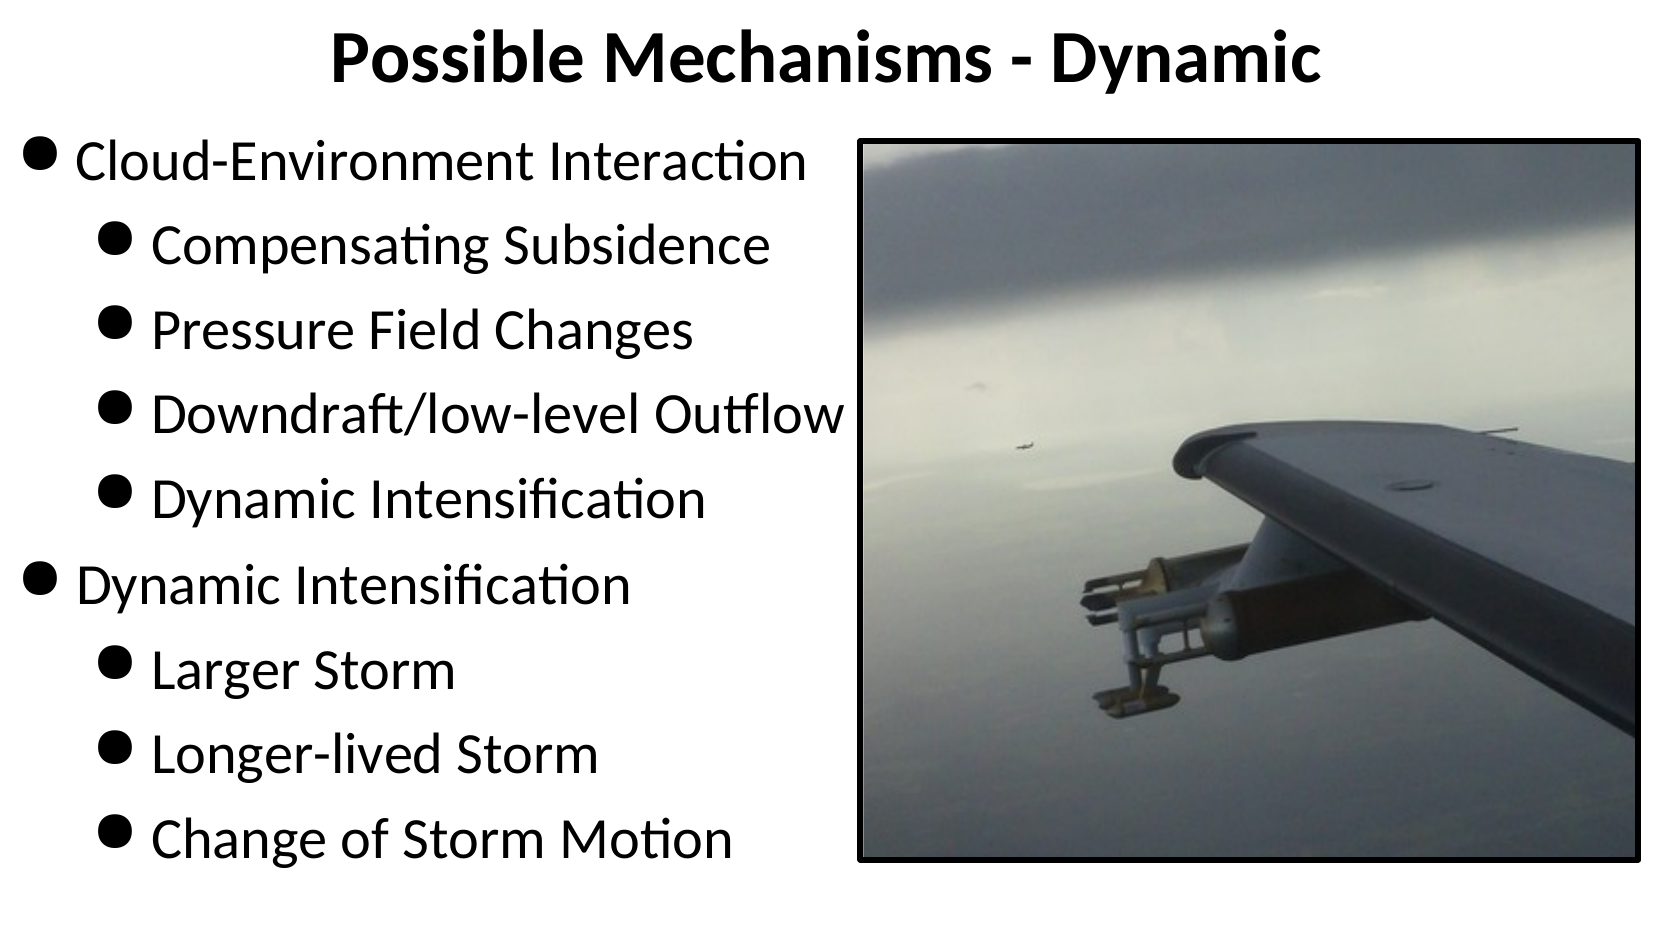

# Possible Mechanisms - Dynamic
 Cloud-Environment Interaction
 Compensating Subsidence
 Pressure Field Changes
 Downdraft/low-level Outflow
 Dynamic Intensification
 Dynamic Intensification
 Larger Storm
 Longer-lived Storm
 Change of Storm Motion